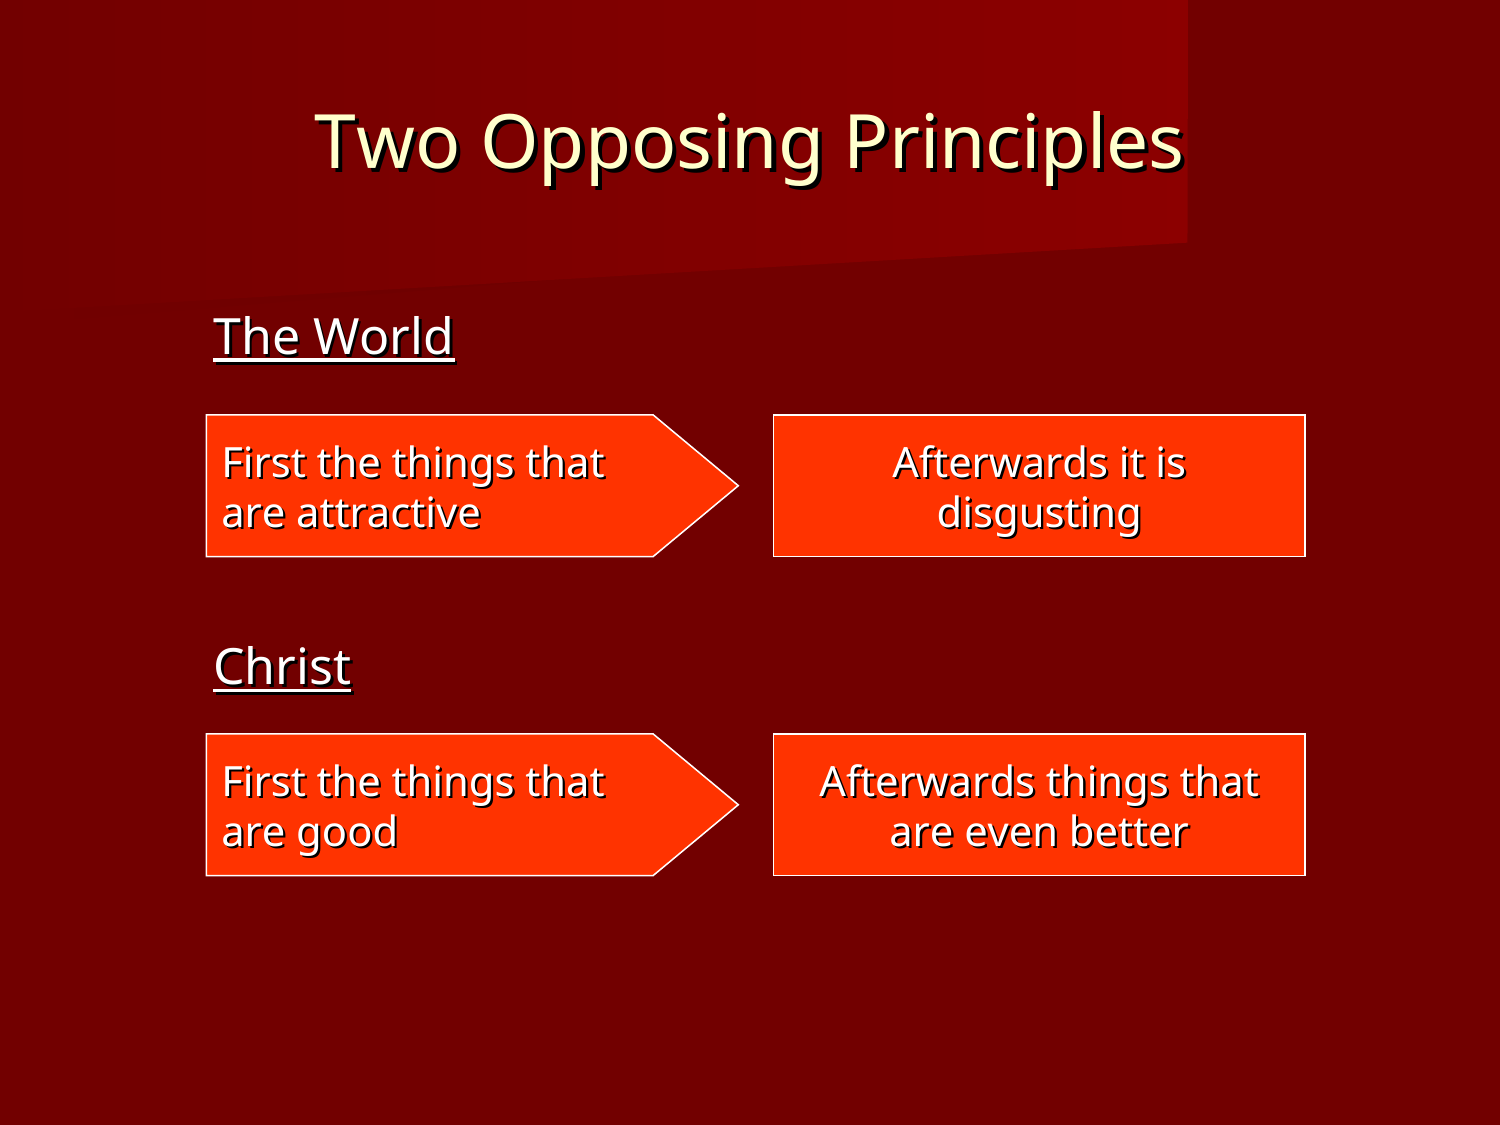

# Two Opposing Principles
The World
First the things that
are attractive
Afterwards it is disgusting
Christ
First the things that
are good
Afterwards things that are even better